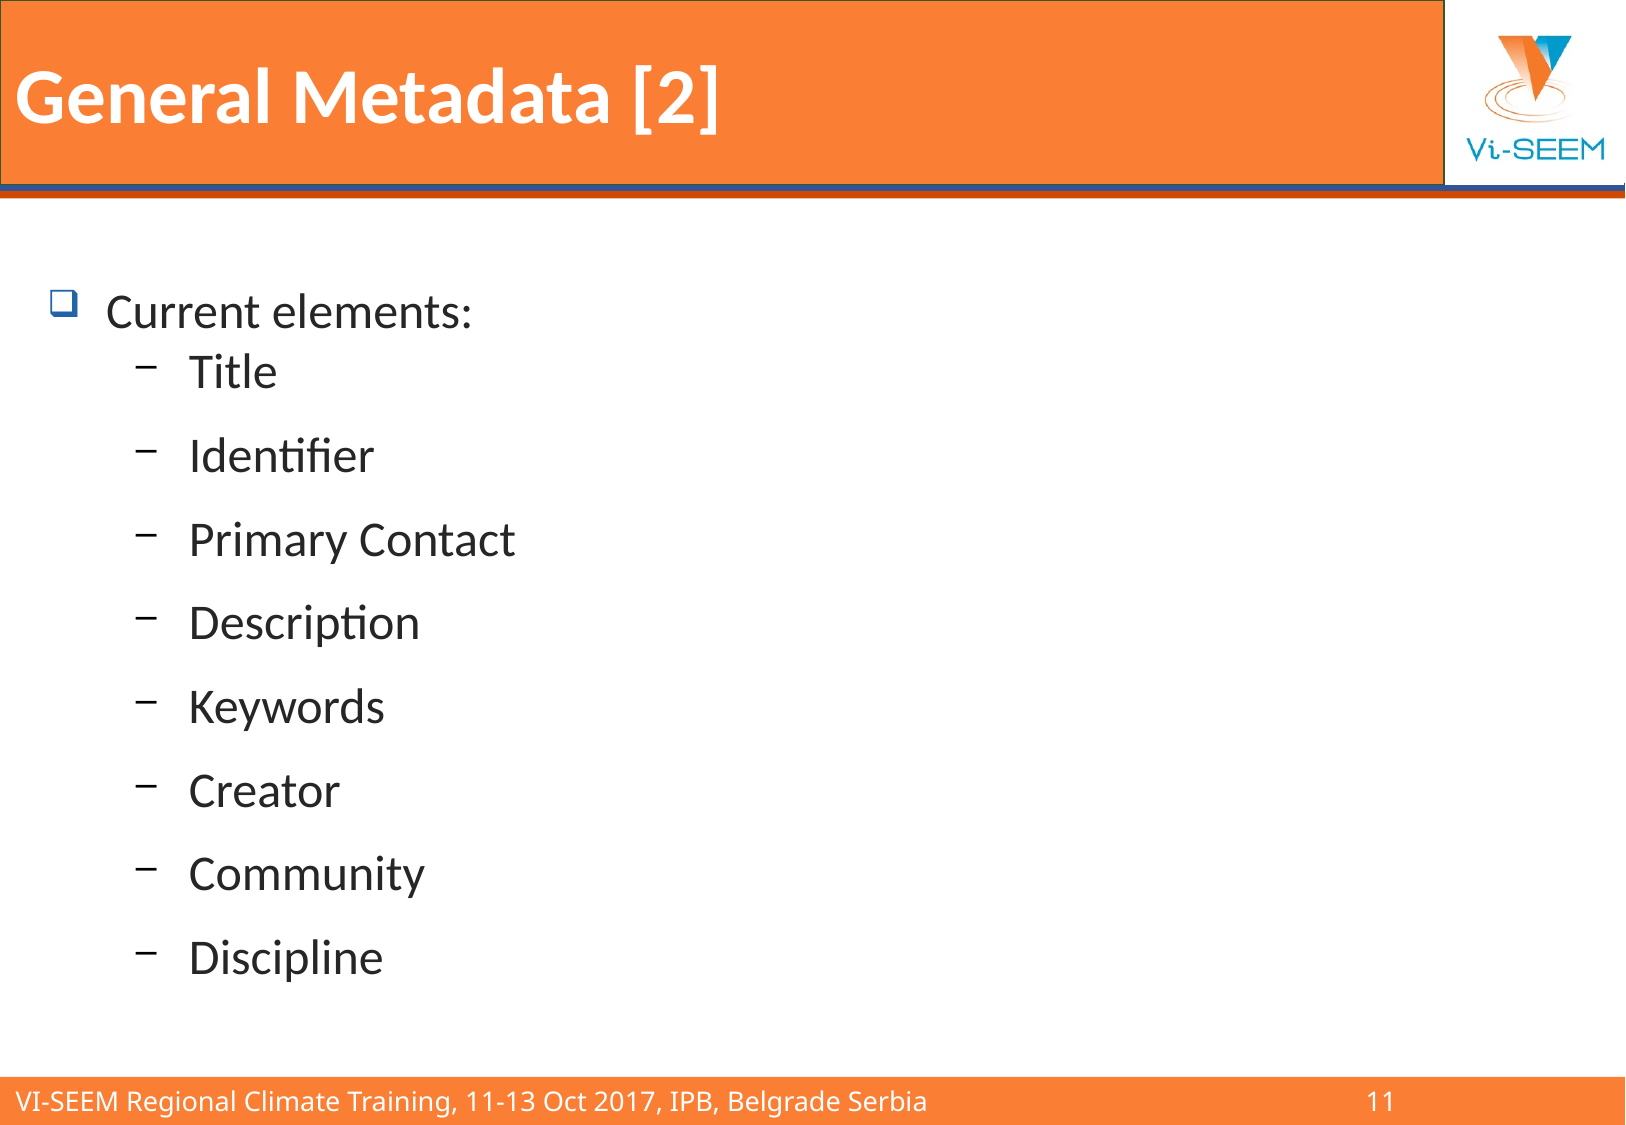

# General Metadata [2]
Current elements:
Title
Identifier
Primary Contact
Description
Keywords
Creator
Community
Discipline
VI-SEEM Regional Climate Training, 11-13 Oct 2017, IPB, Belgrade Serbia